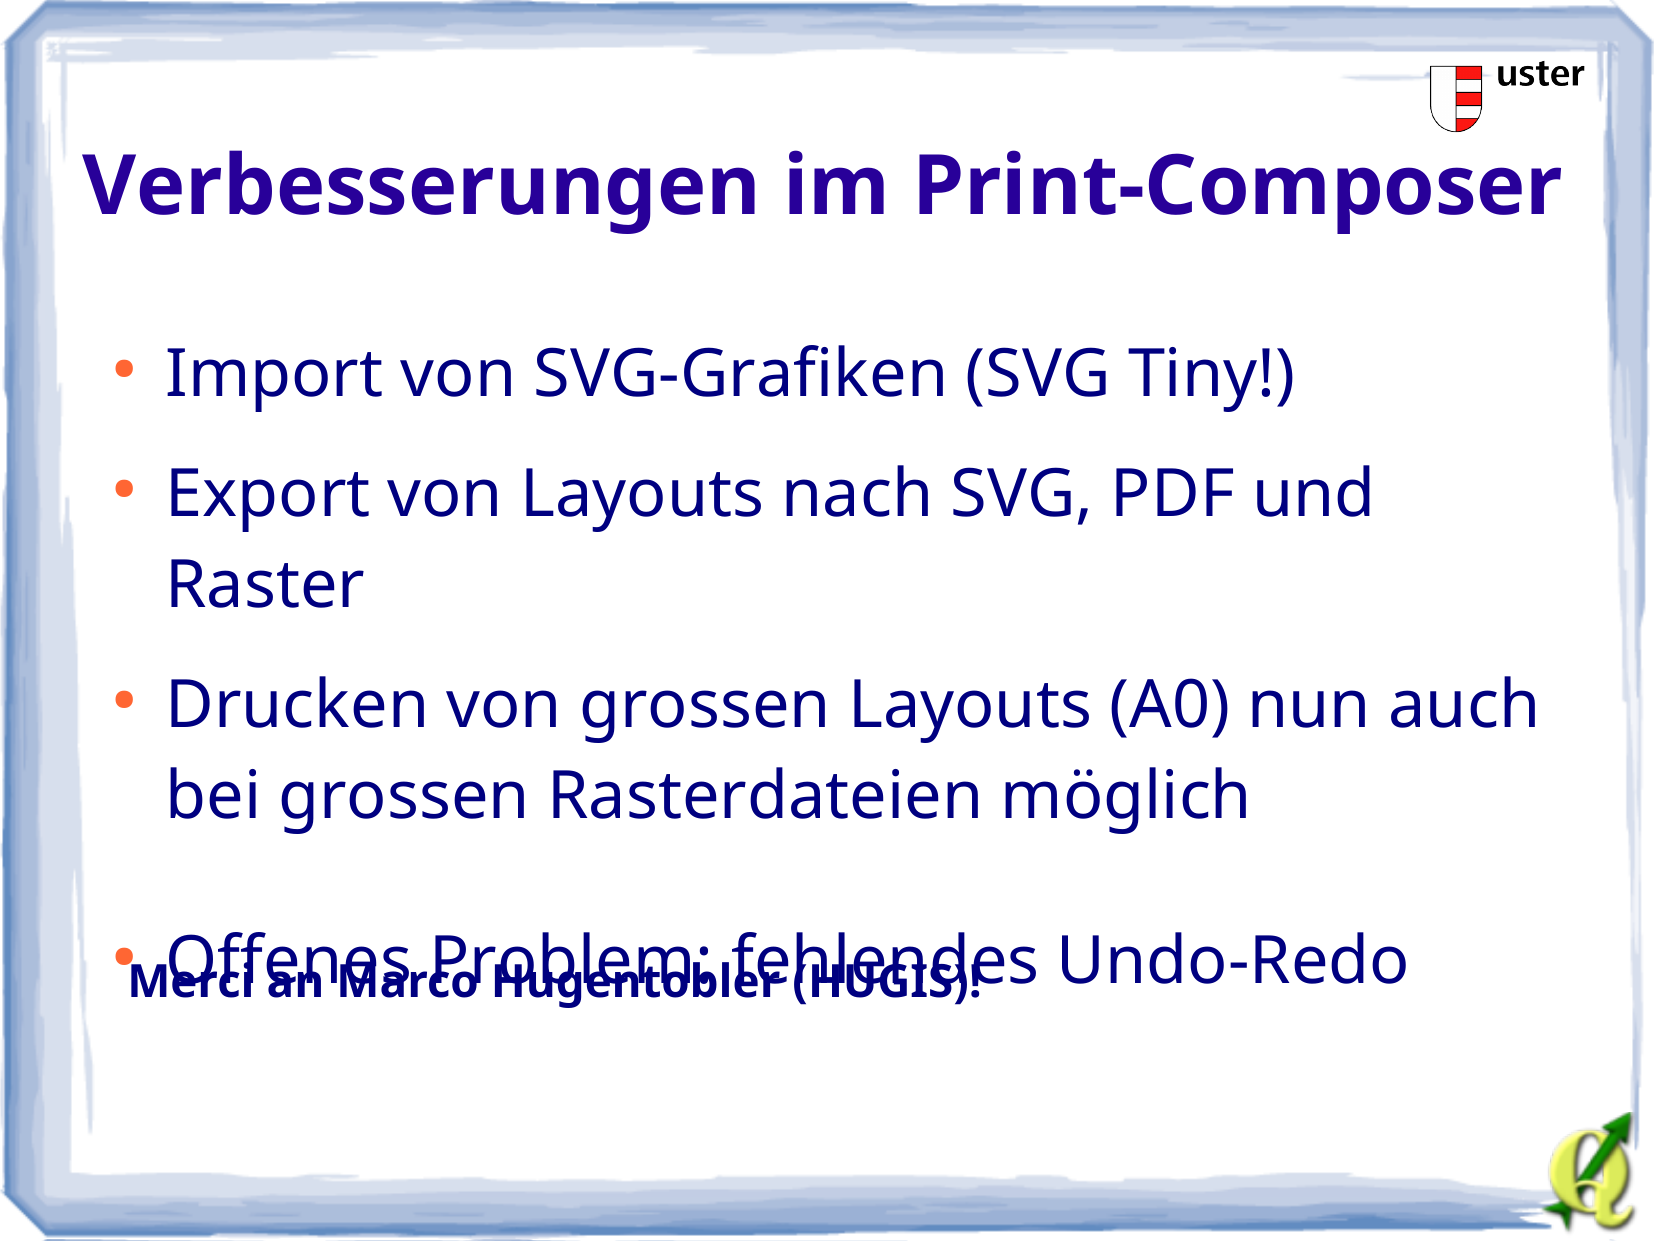

# Verbesserungen im Print-Composer
Import von SVG-Grafiken (SVG Tiny!)
Export von Layouts nach SVG, PDF und Raster
Drucken von grossen Layouts (A0) nun auch bei grossen Rasterdateien möglich
Offenes Problem: fehlendes Undo-Redo
Merci an Marco Hugentobler (HUGIS)!